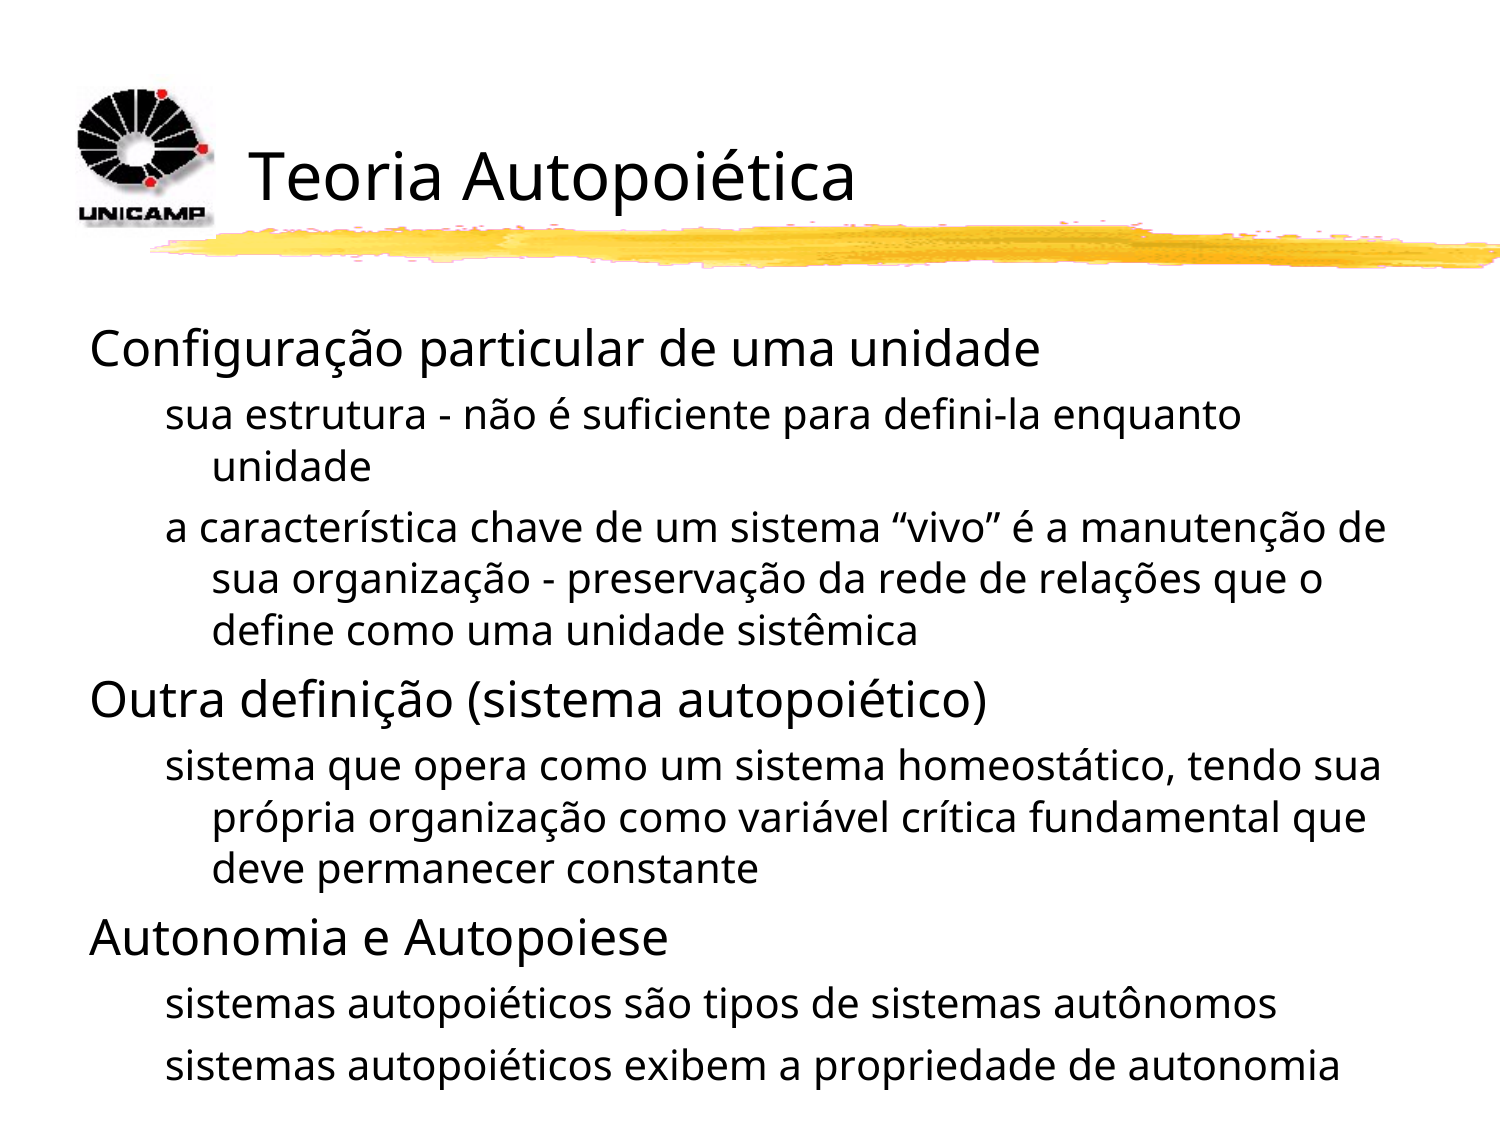

# Teoria Autopoiética
Configuração particular de uma unidade
sua estrutura - não é suficiente para defini-la enquanto unidade
a característica chave de um sistema “vivo” é a manutenção de sua organização - preservação da rede de relações que o define como uma unidade sistêmica
Outra definição (sistema autopoiético)
sistema que opera como um sistema homeostático, tendo sua própria organização como variável crítica fundamental que deve permanecer constante
Autonomia e Autopoiese
sistemas autopoiéticos são tipos de sistemas autônomos
sistemas autopoiéticos exibem a propriedade de autonomia